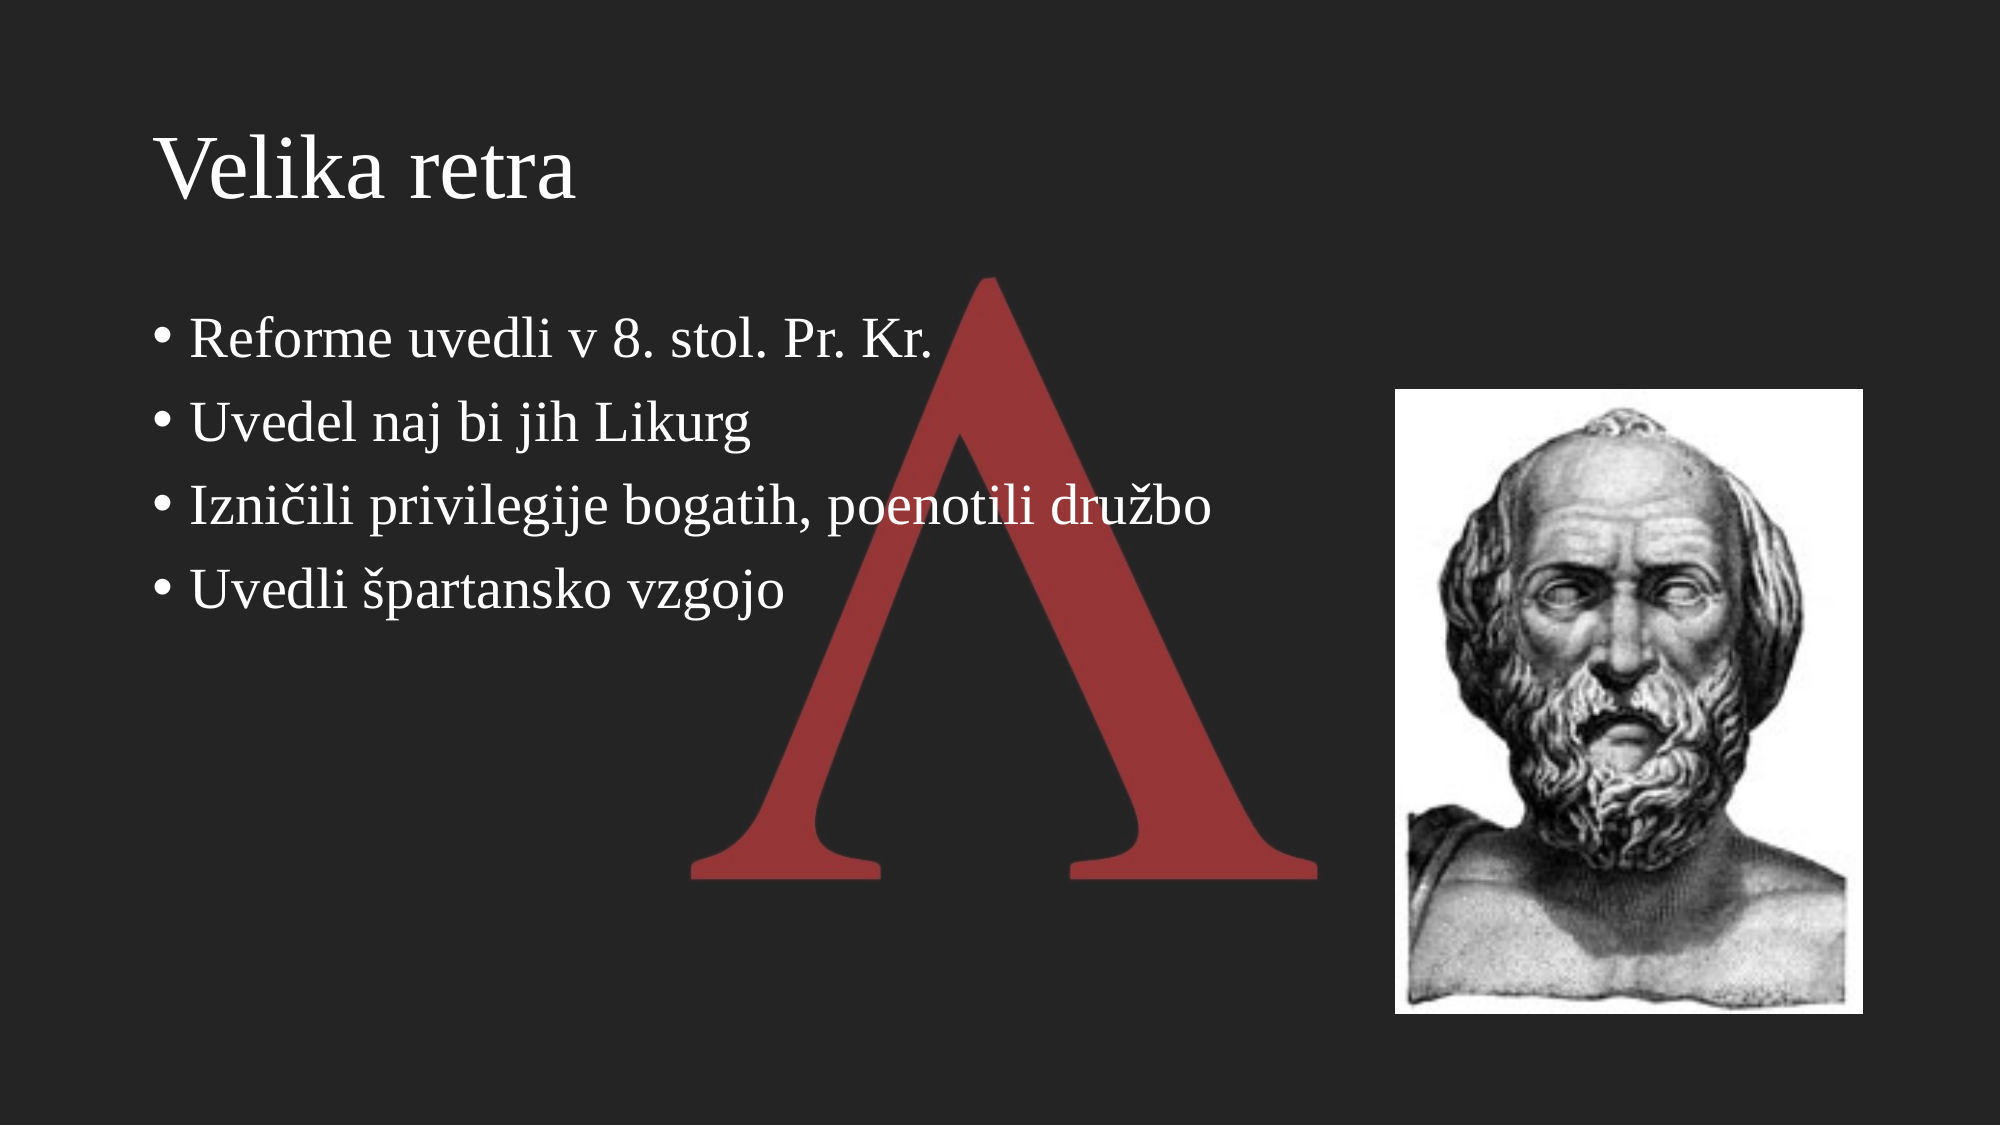

# Velika retra
Reforme uvedli v 8. stol. Pr. Kr.
Uvedel naj bi jih Likurg
Izničili privilegije bogatih, poenotili družbo
Uvedli špartansko vzgojo